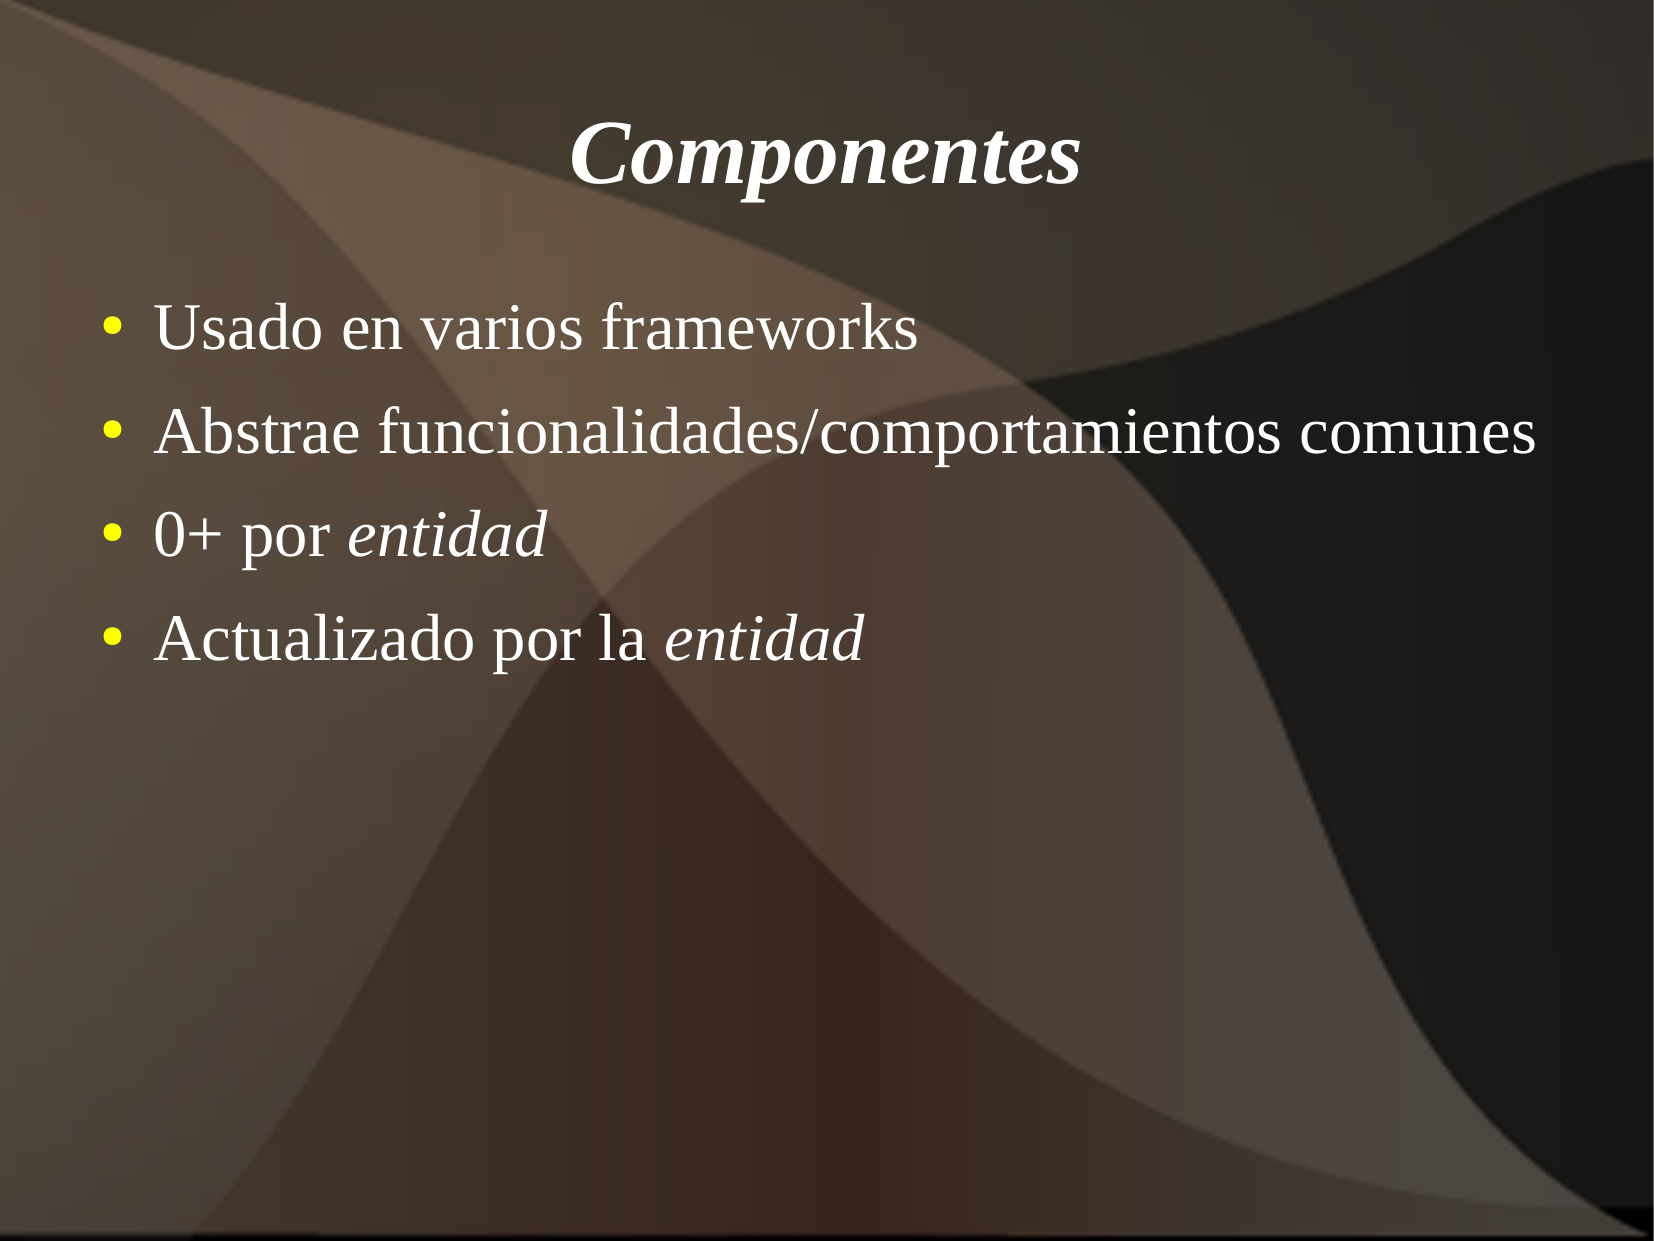

# Componentes
Usado en varios frameworks
Abstrae funcionalidades/comportamientos comunes
0+ por entidad
Actualizado por la entidad